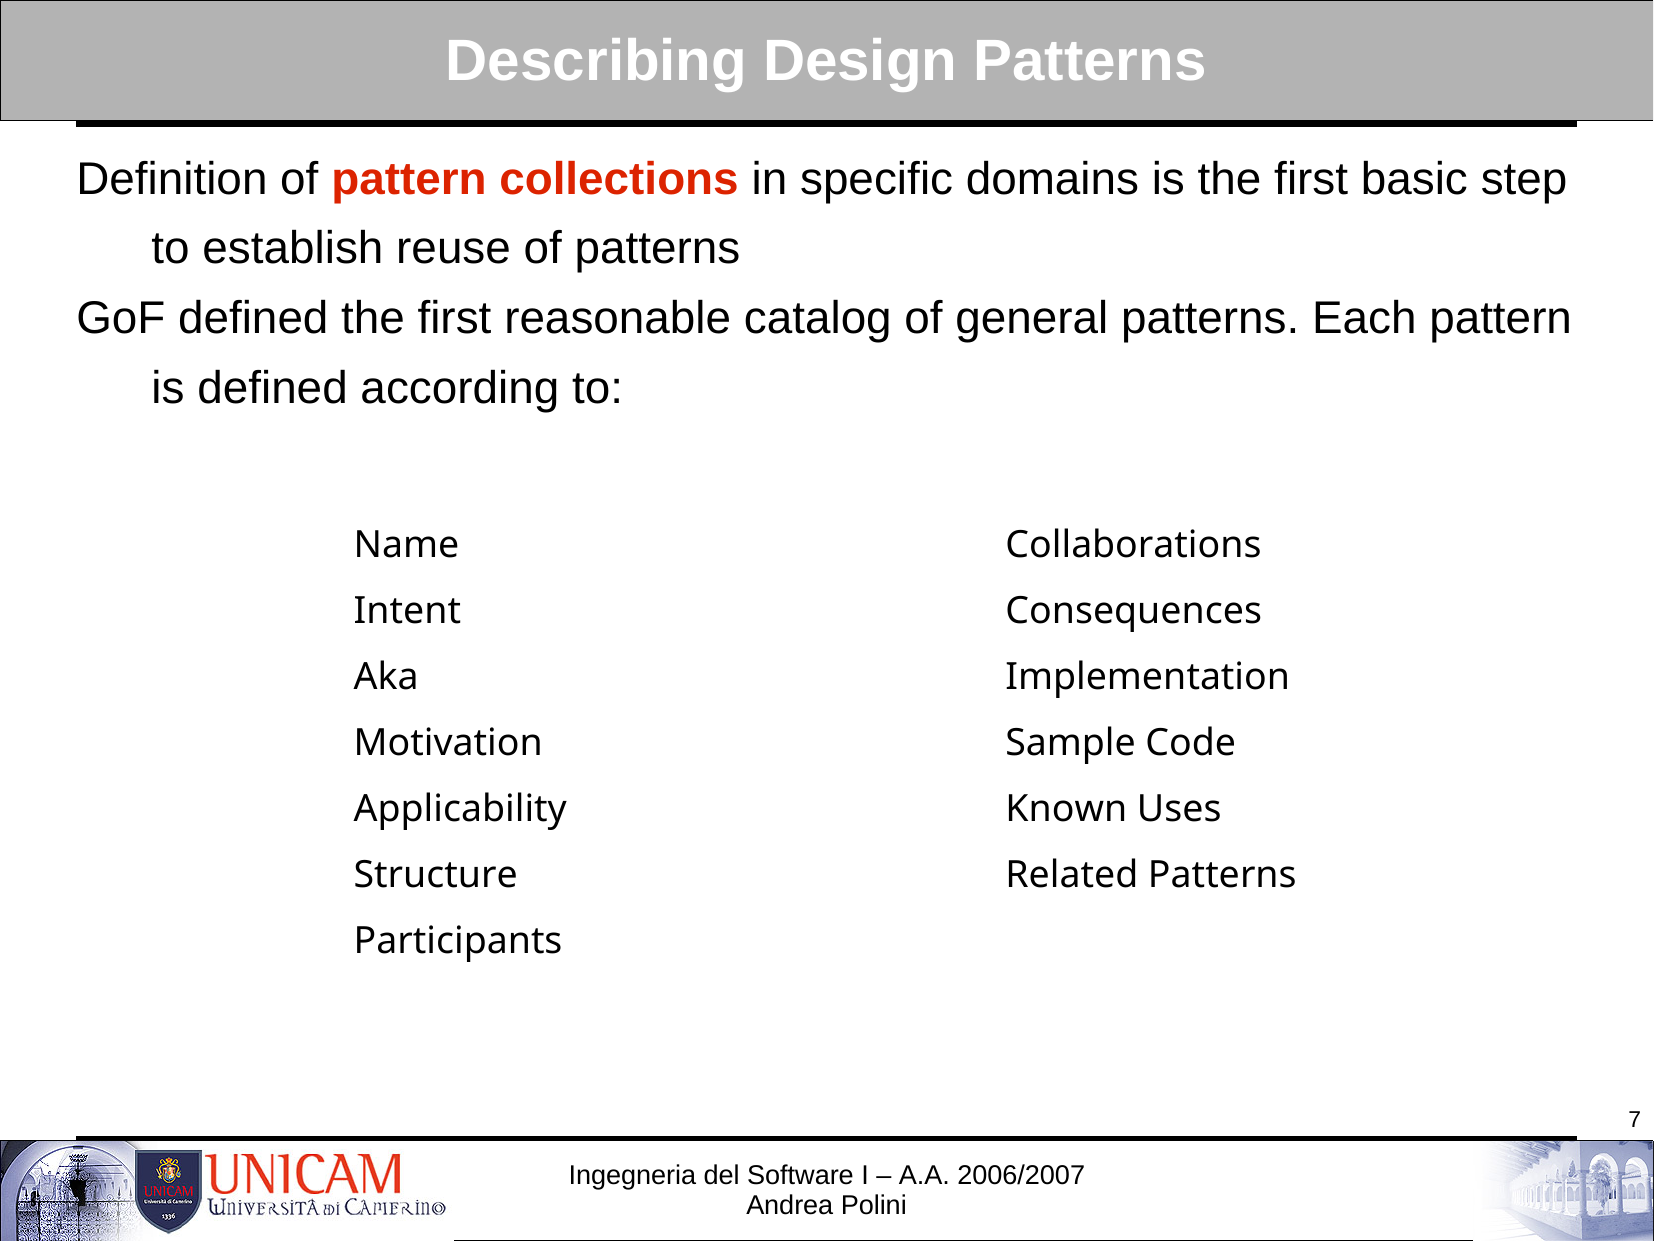

# Describing Design Patterns
Definition of pattern collections in specific domains is the first basic step to establish reuse of patterns
GoF defined the first reasonable catalog of general patterns. Each pattern is defined according to:
Name
Intent
Aka
Motivation
Applicability
Structure
Participants
Collaborations
Consequences
Implementation
Sample Code
Known Uses
Related Patterns
7